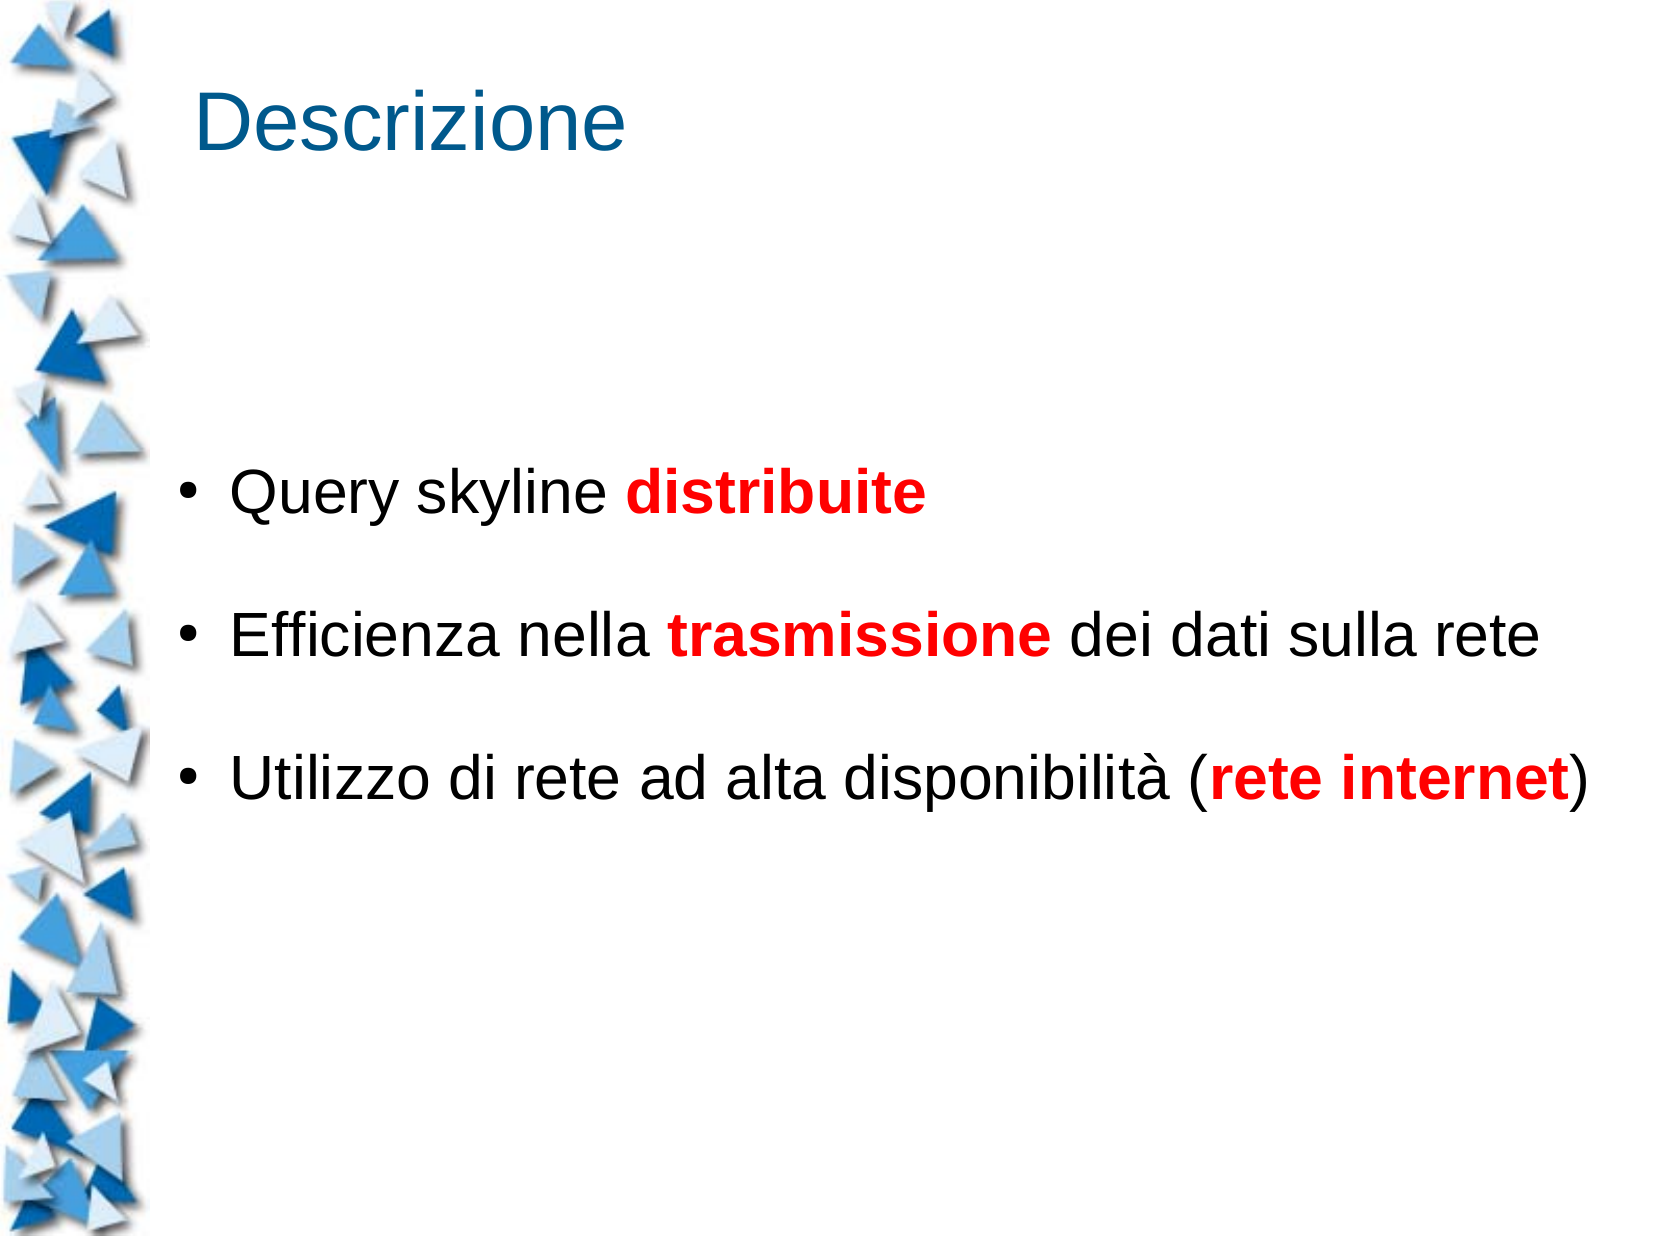

# Descrizione
 Query skyline distribuite
 Efficienza nella trasmissione dei dati sulla rete
 Utilizzo di rete ad alta disponibilità (rete internet)